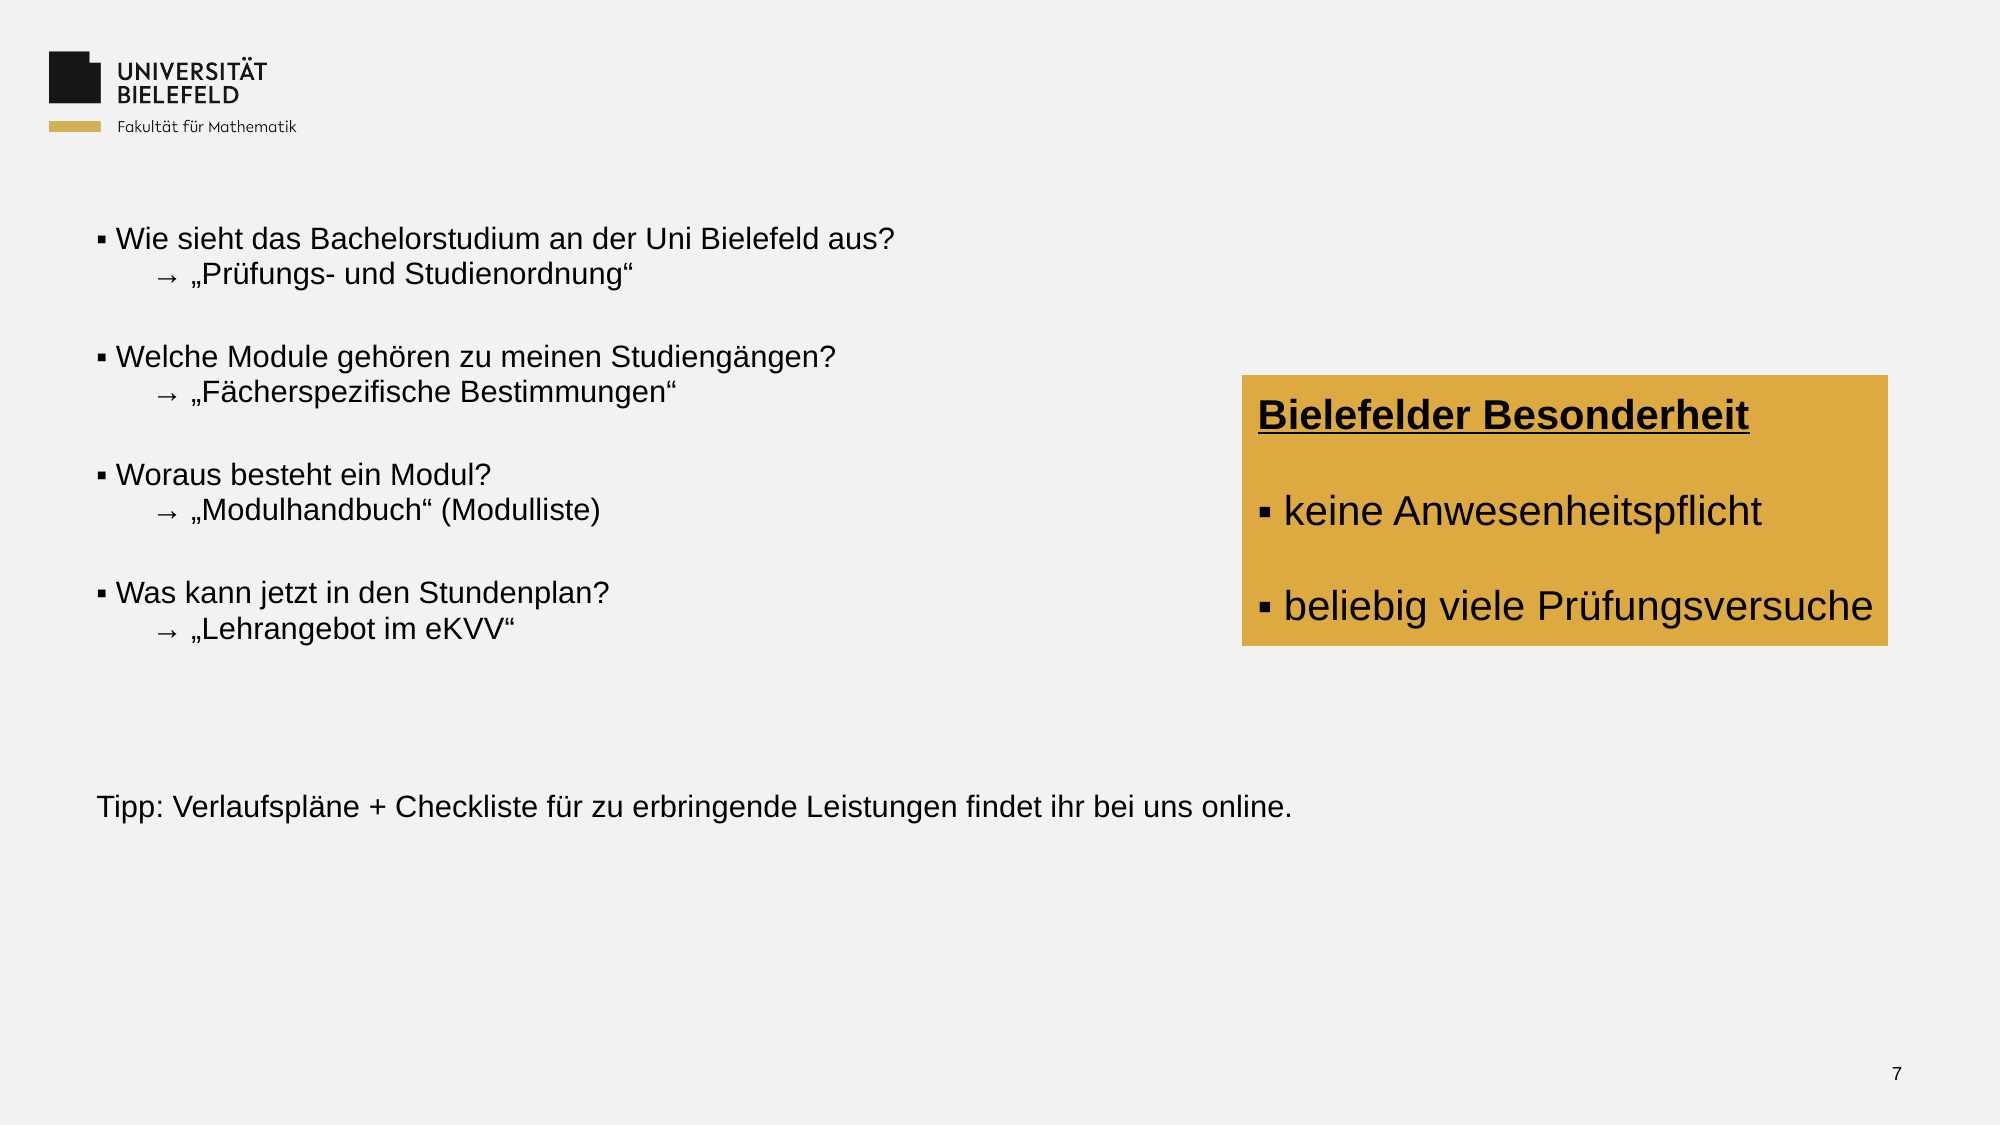

# ▪ Wie sieht das Bachelorstudium an der Uni Bielefeld aus?
 	→ „Prüfungs- und Studienordnung“
▪ Welche Module gehören zu meinen Studiengängen?
 	→ „Fächerspezifische Bestimmungen“
▪ Woraus besteht ein Modul?
 	→ „Modulhandbuch“ (Modulliste)
▪ Was kann jetzt in den Stundenplan?
 	→ „Lehrangebot im eKVV“
Tipp: Verlaufspläne + Checkliste für zu erbringende Leistungen findet ihr bei uns online.
Bielefelder Besonderheit
▪ keine Anwesenheitspflicht
▪ beliebig viele Prüfungsversuche